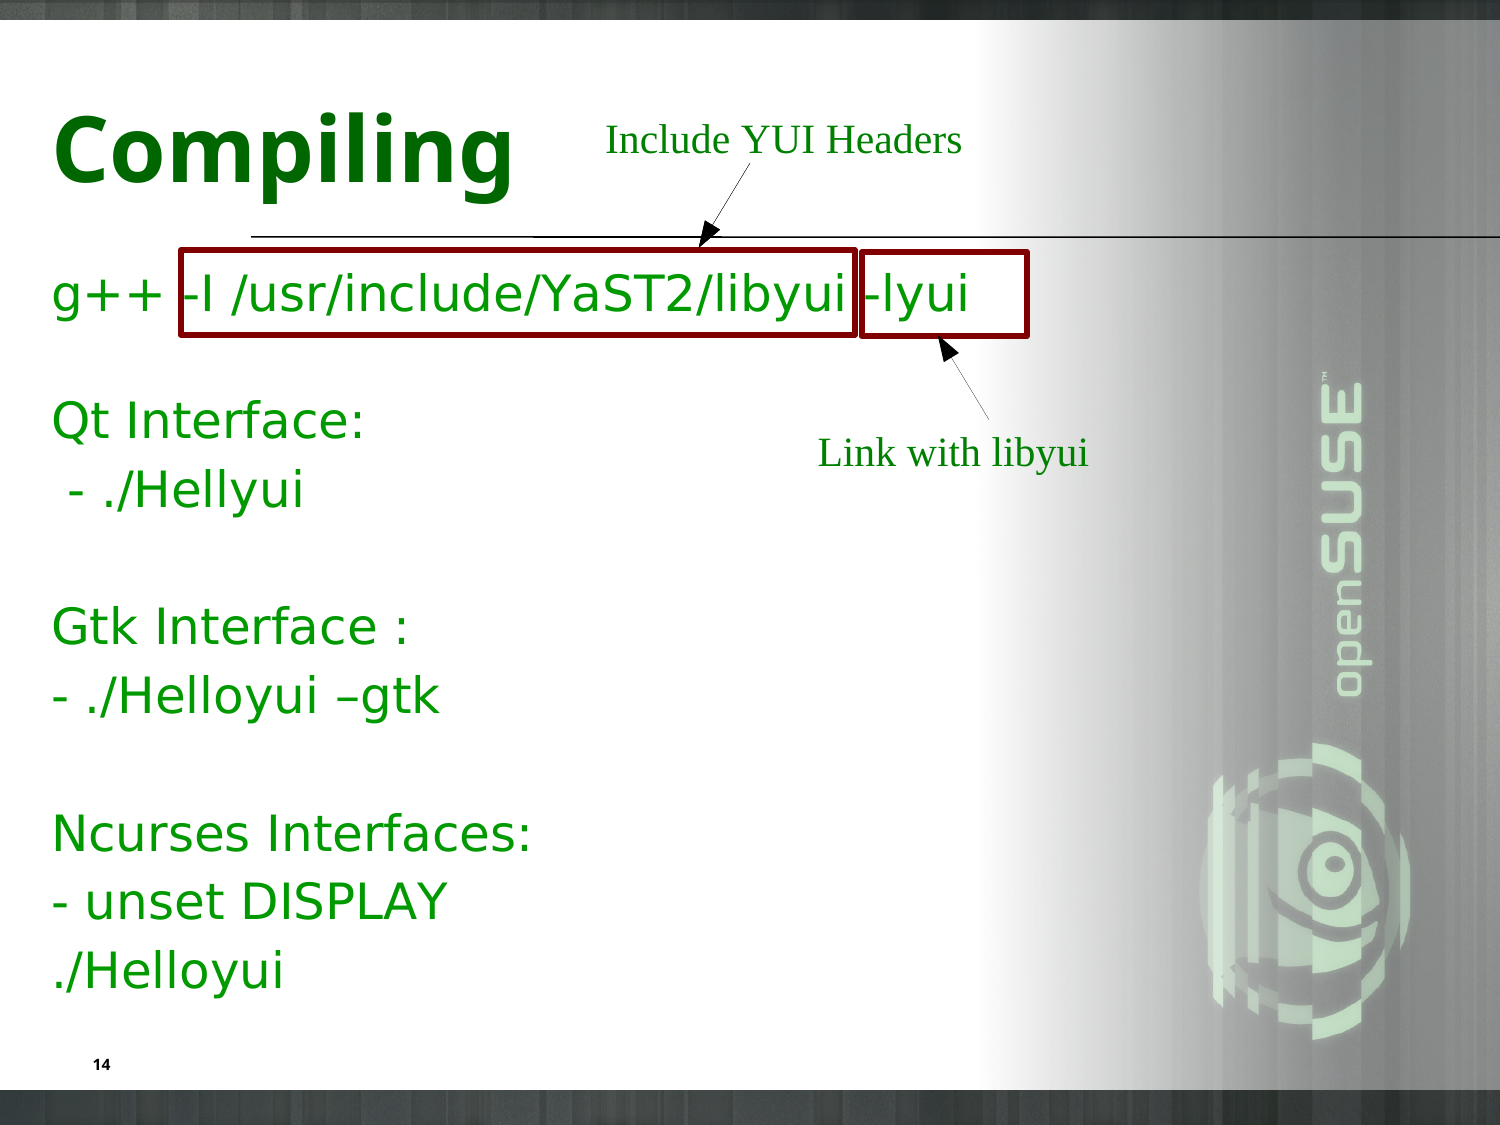

# Compiling
Include YUI Headers
g++ -I /usr/include/YaST2/libyui -lyui
Qt Interface:
 - ./Hellyui
Gtk Interface :
- ./Helloyui –gtk
Ncurses Interfaces:
- unset DISPLAY
./Helloyui
Link with libyui